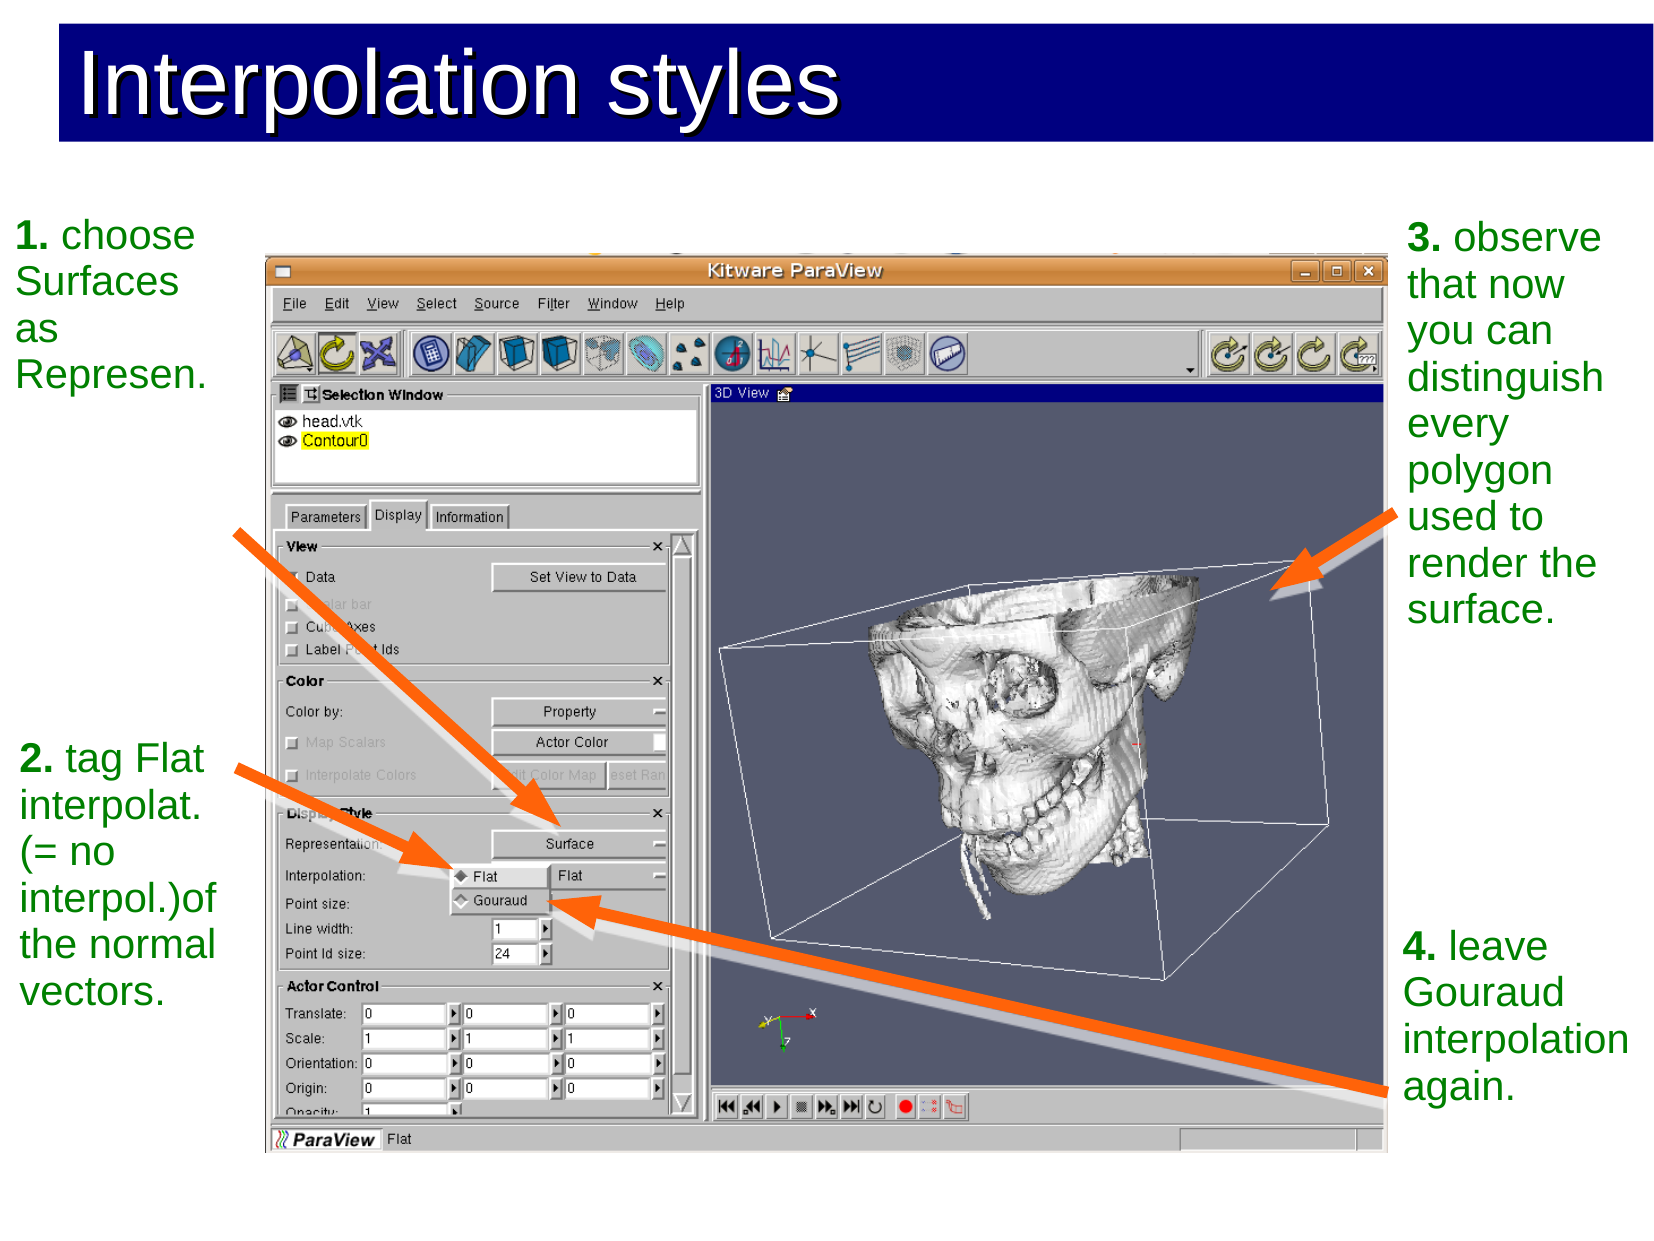

# Interpolation styles
1. choose Surfaces as Represen.
3. observe that now you can distinguish every polygon used to render the surface.
2. tag Flat interpolat. (= no interpol.)of the normal vectors.
4. leave Gouraud interpolation again.